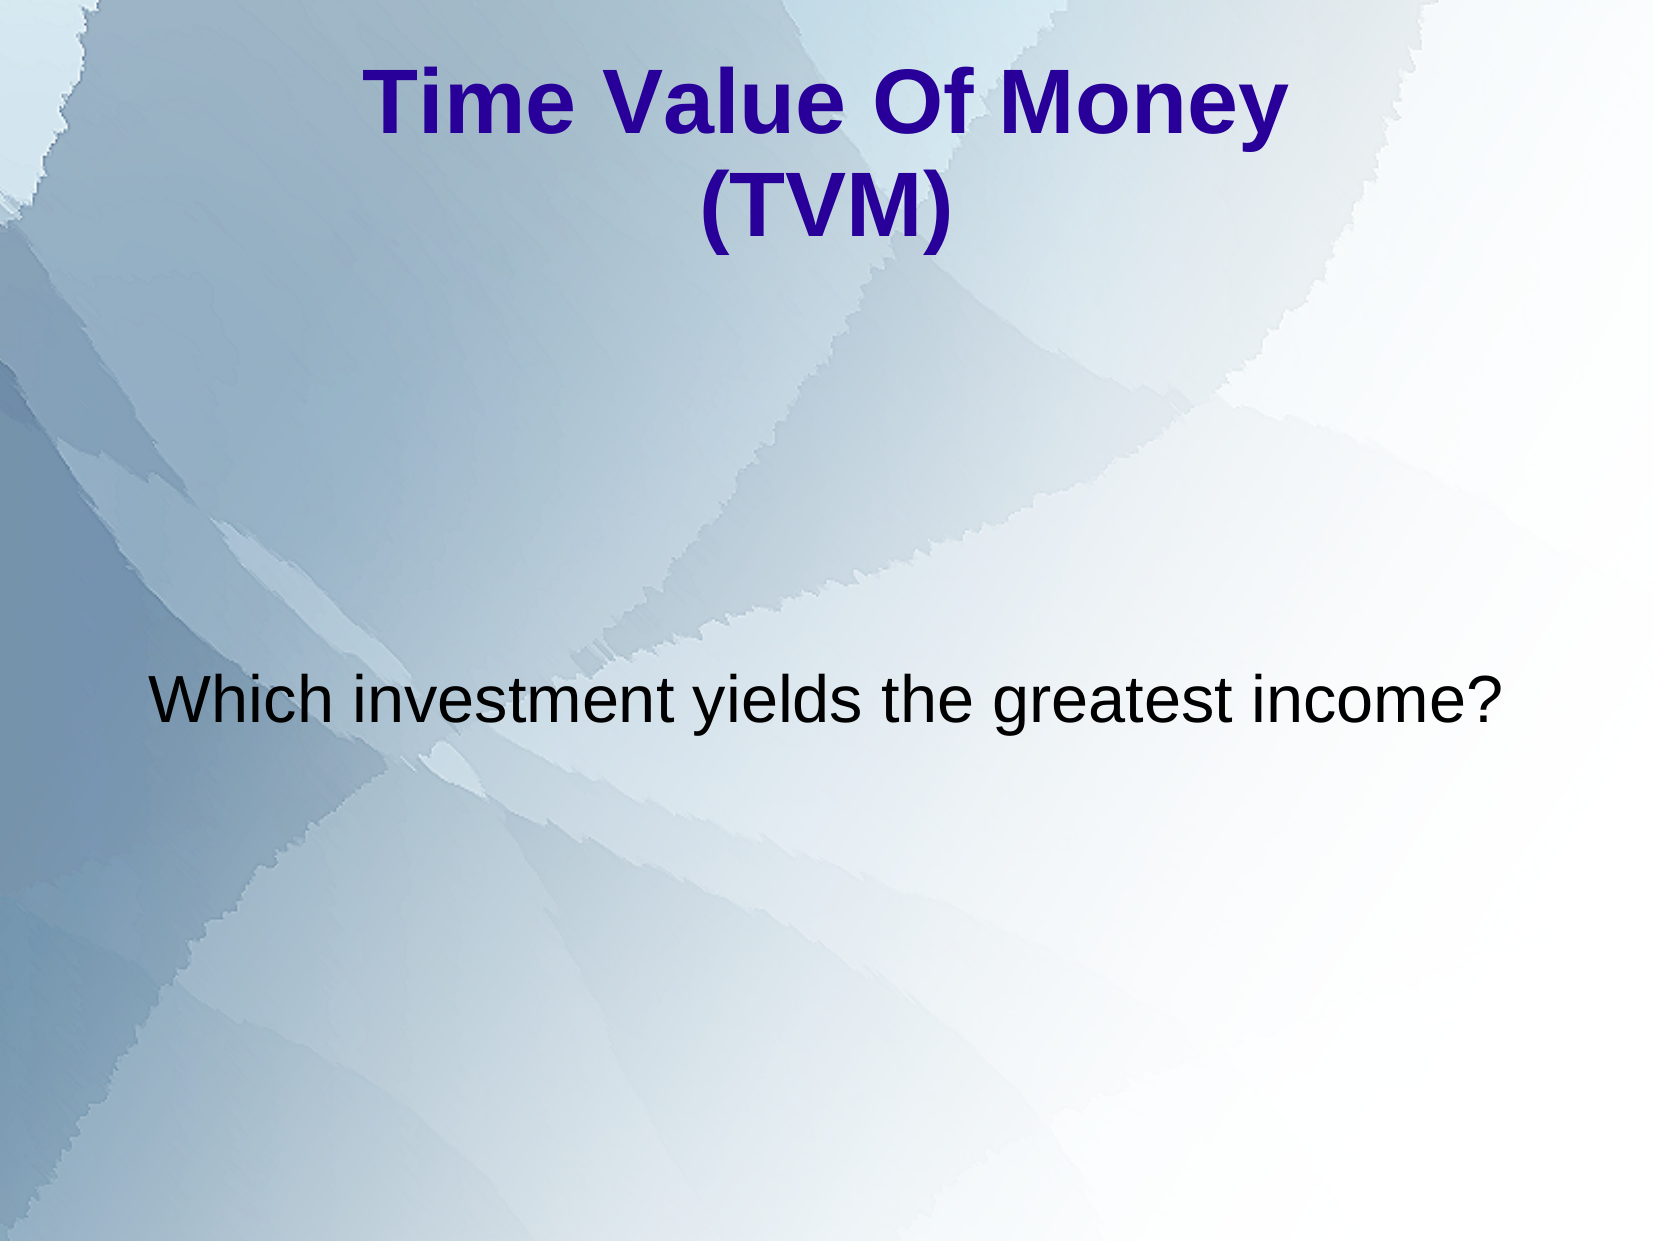

# Time Value Of Money (TVM)
Which investment yields the greatest income?